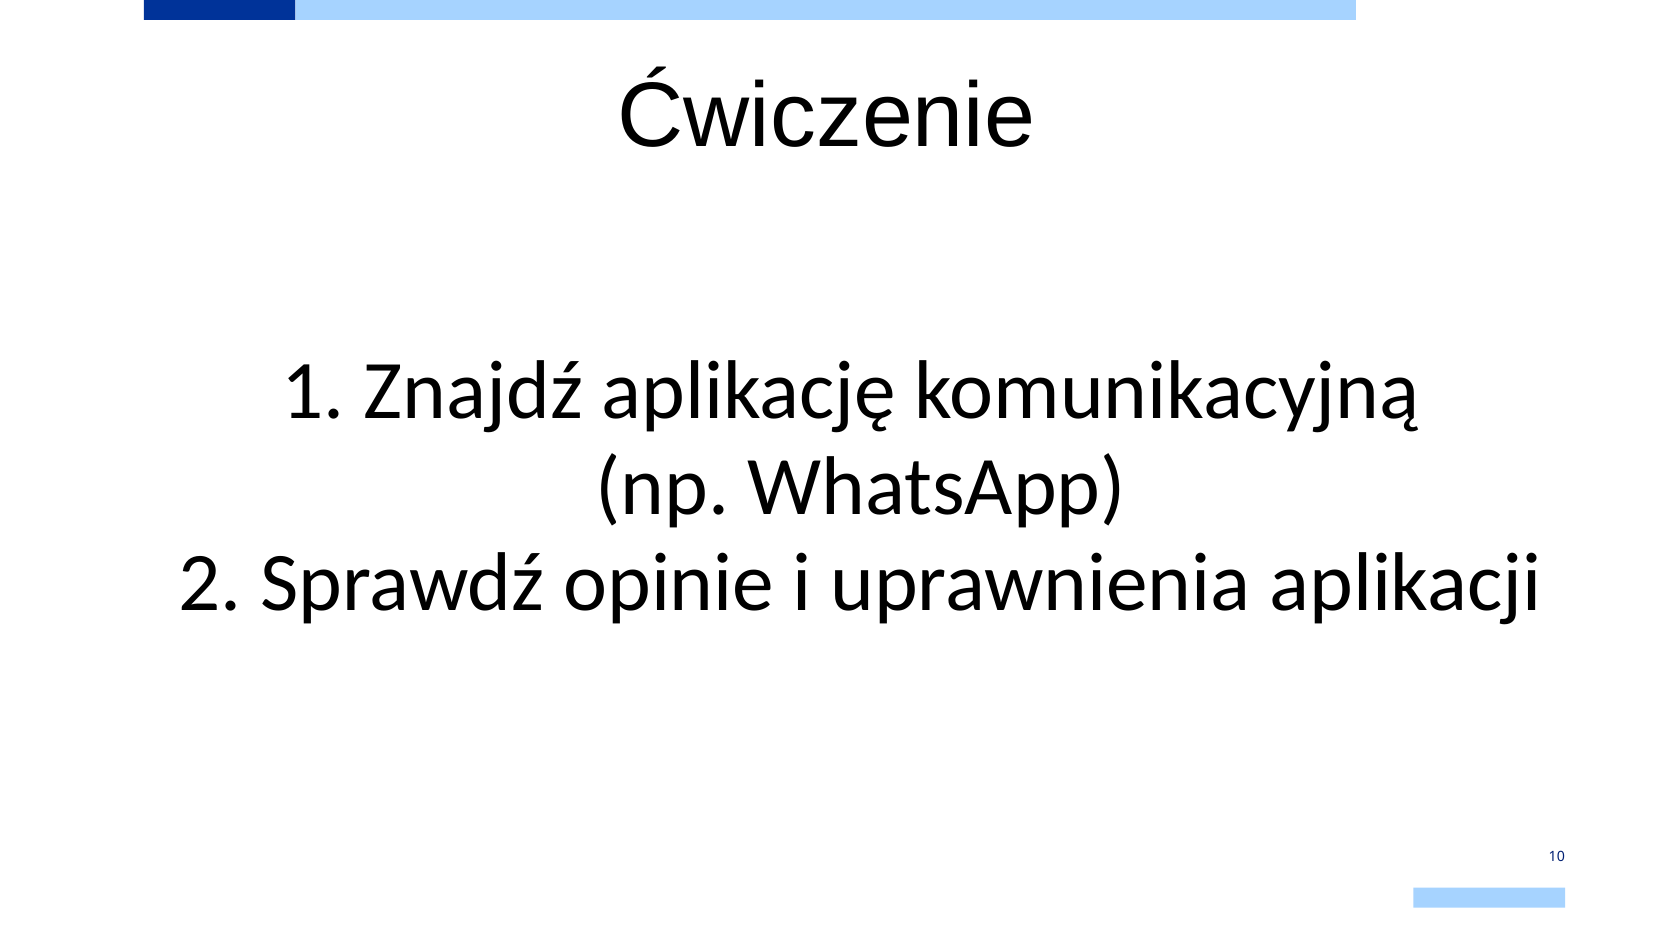

# Ćwiczenie
1. Znajdź aplikację komunikacyjną
(np. WhatsApp)
2. Sprawdź opinie i uprawnienia aplikacji